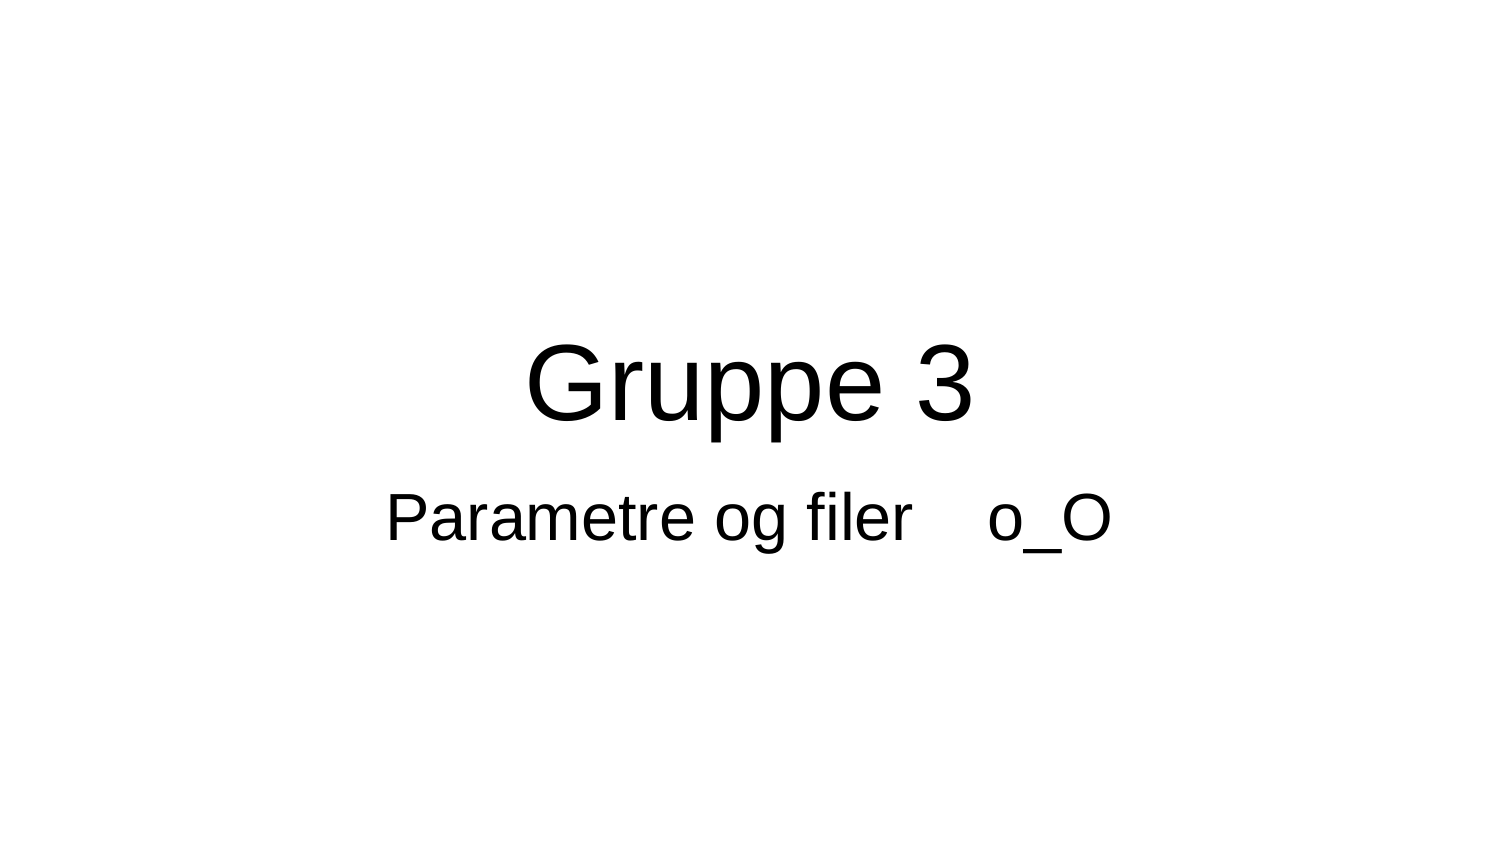

# Gruppe 3
Parametre og filer o_O